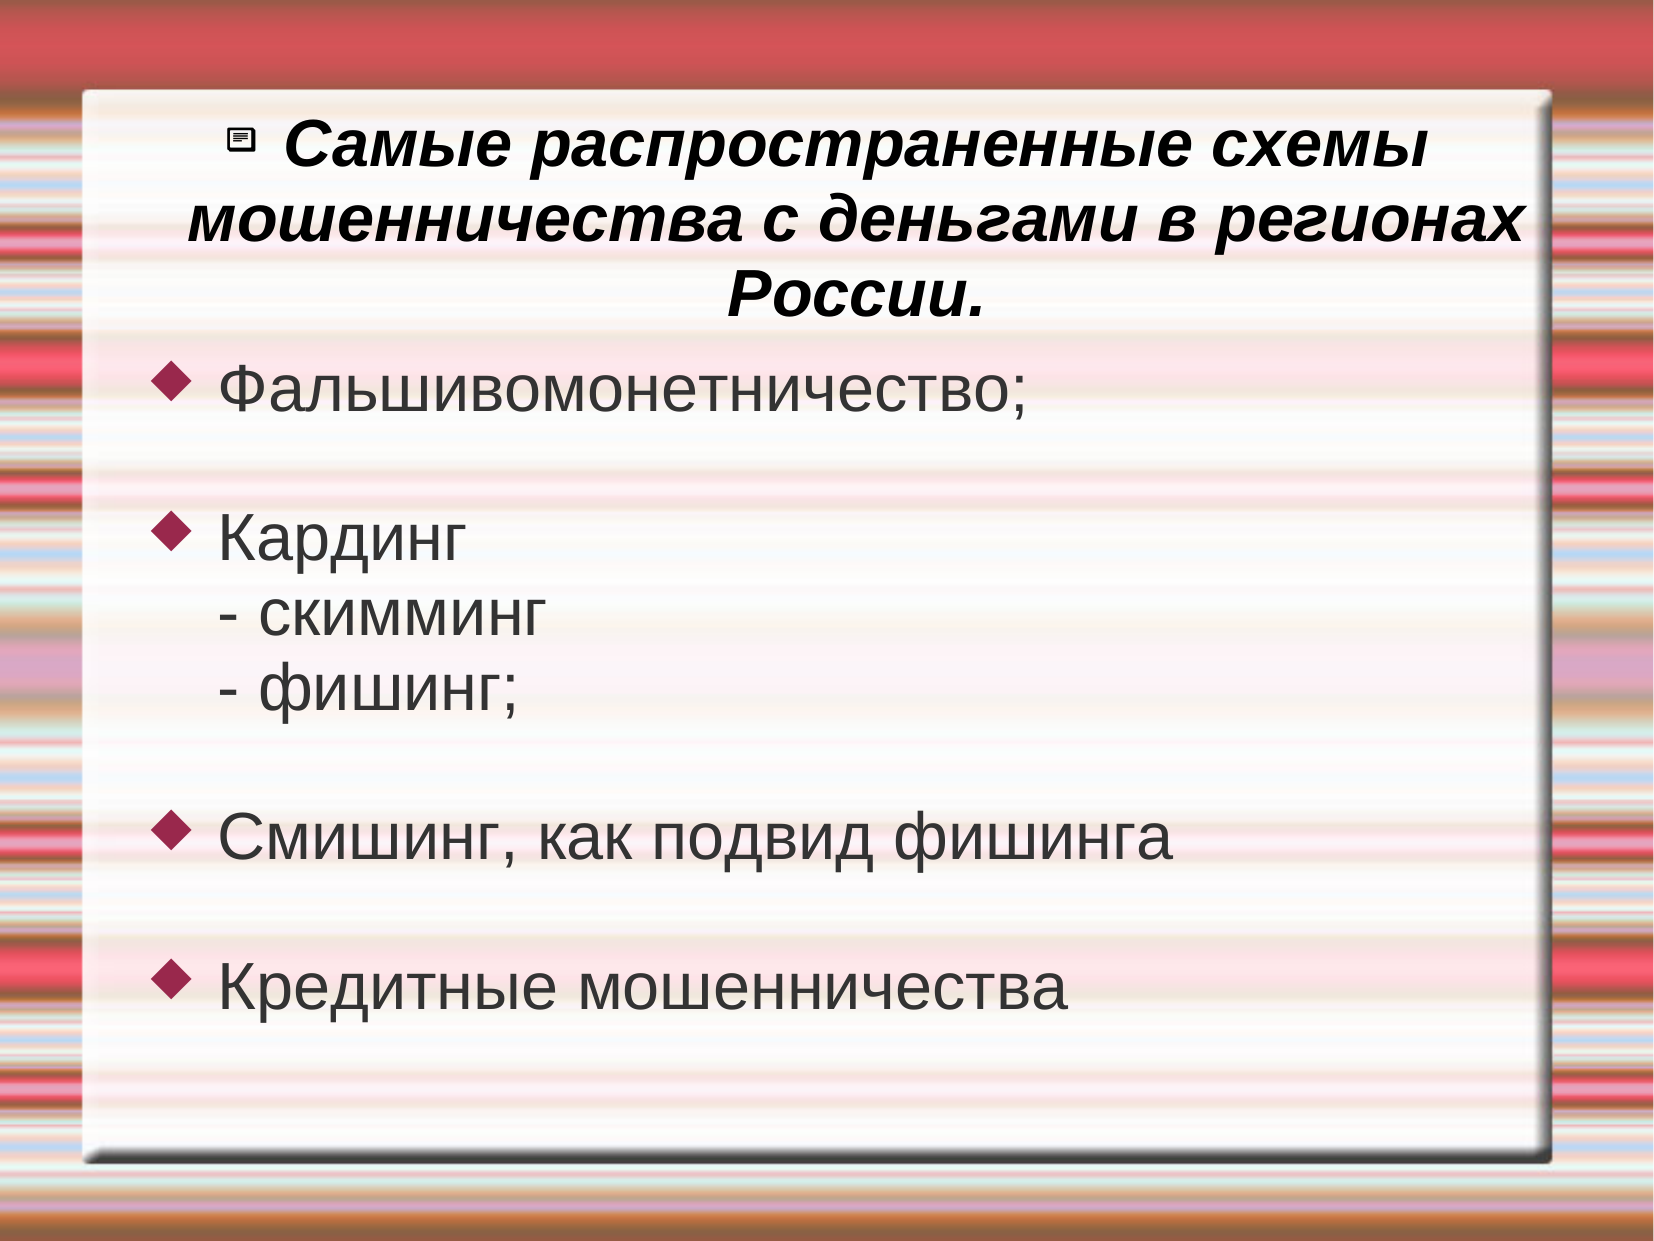

# Самые распространенные схемы мошенничества с деньгами в регионах России.
Фальшивомонетничество;
Кардинг
- скимминг
- фишинг;
Смишинг, как подвид фишинга
Кредитные мошенничества